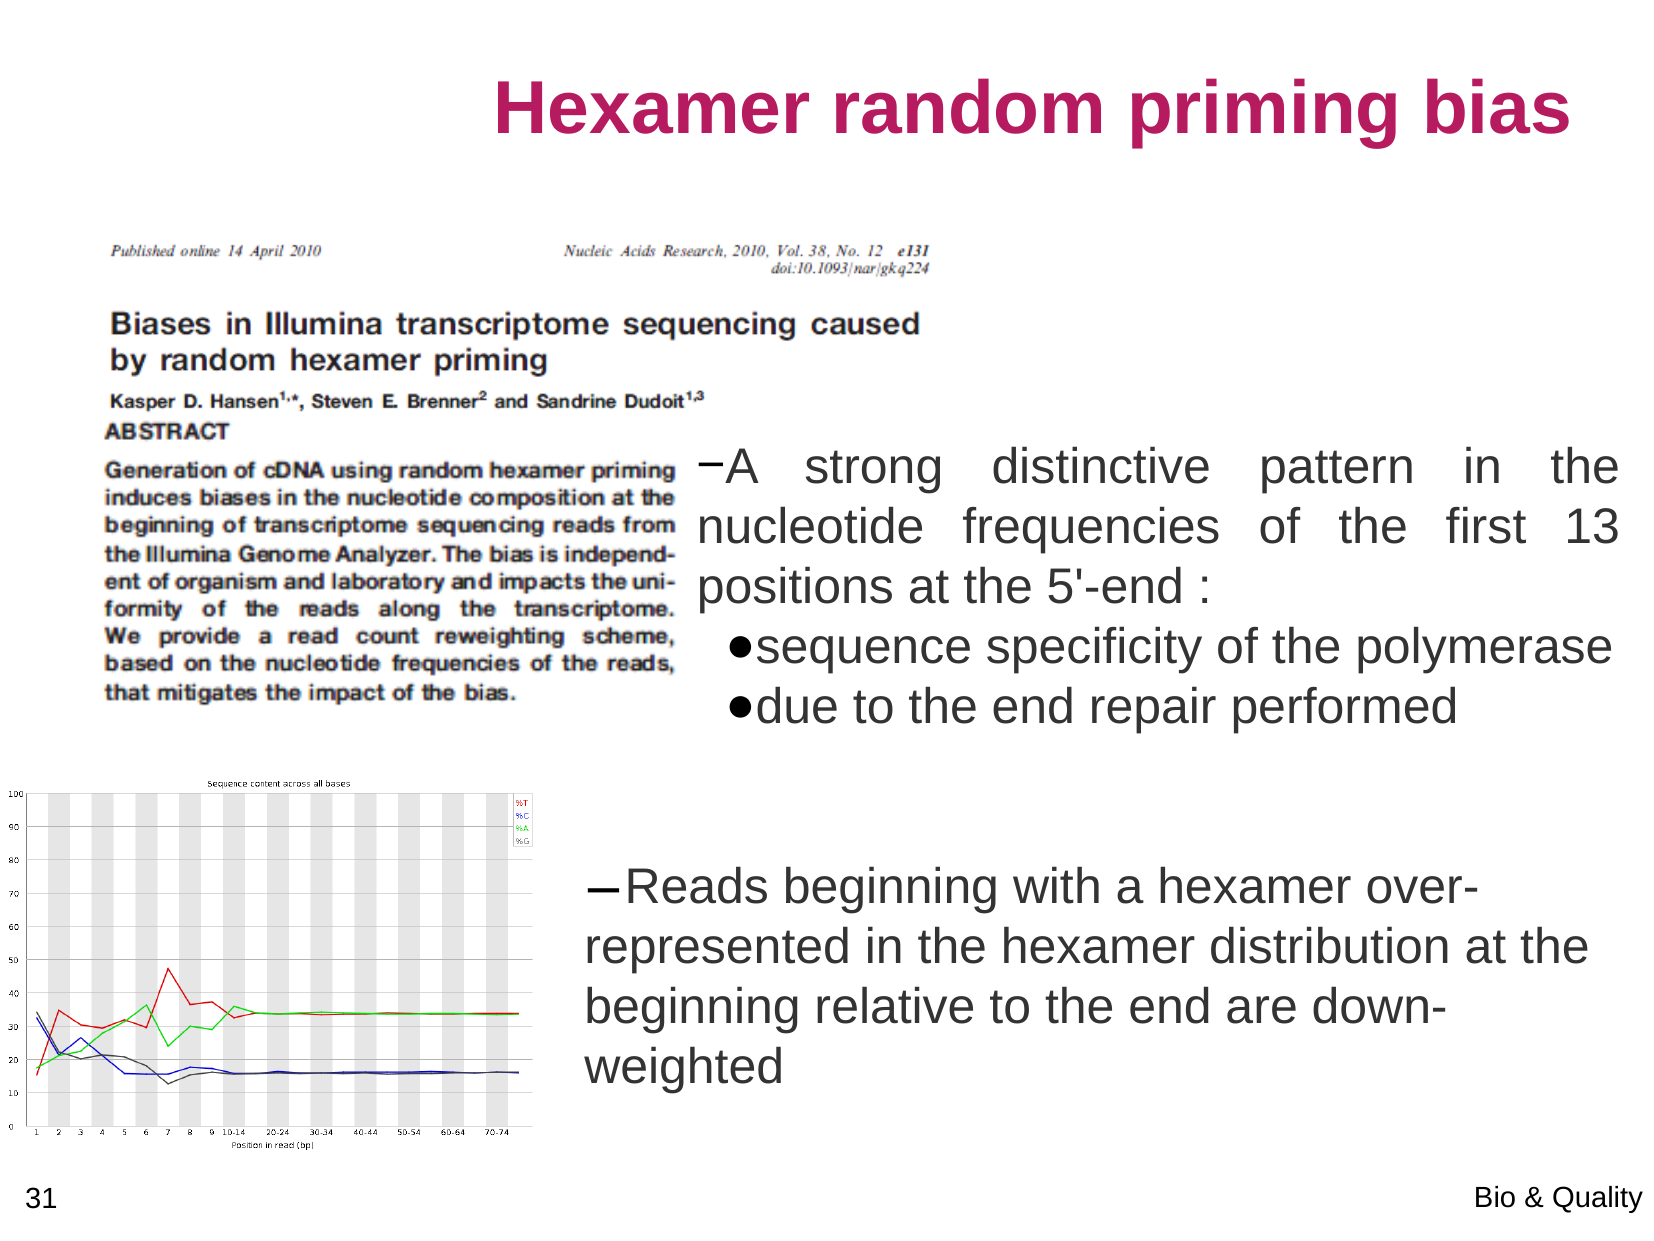

Hexamer random priming bias
A strong distinctive pattern in the nucleotide frequencies of the first 13 positions at the 5'-end :
sequence specificity of the polymerase
due to the end repair performed
Reads beginning with a hexamer over-represented in the hexamer distribution at the beginning relative to the end are down-weighted